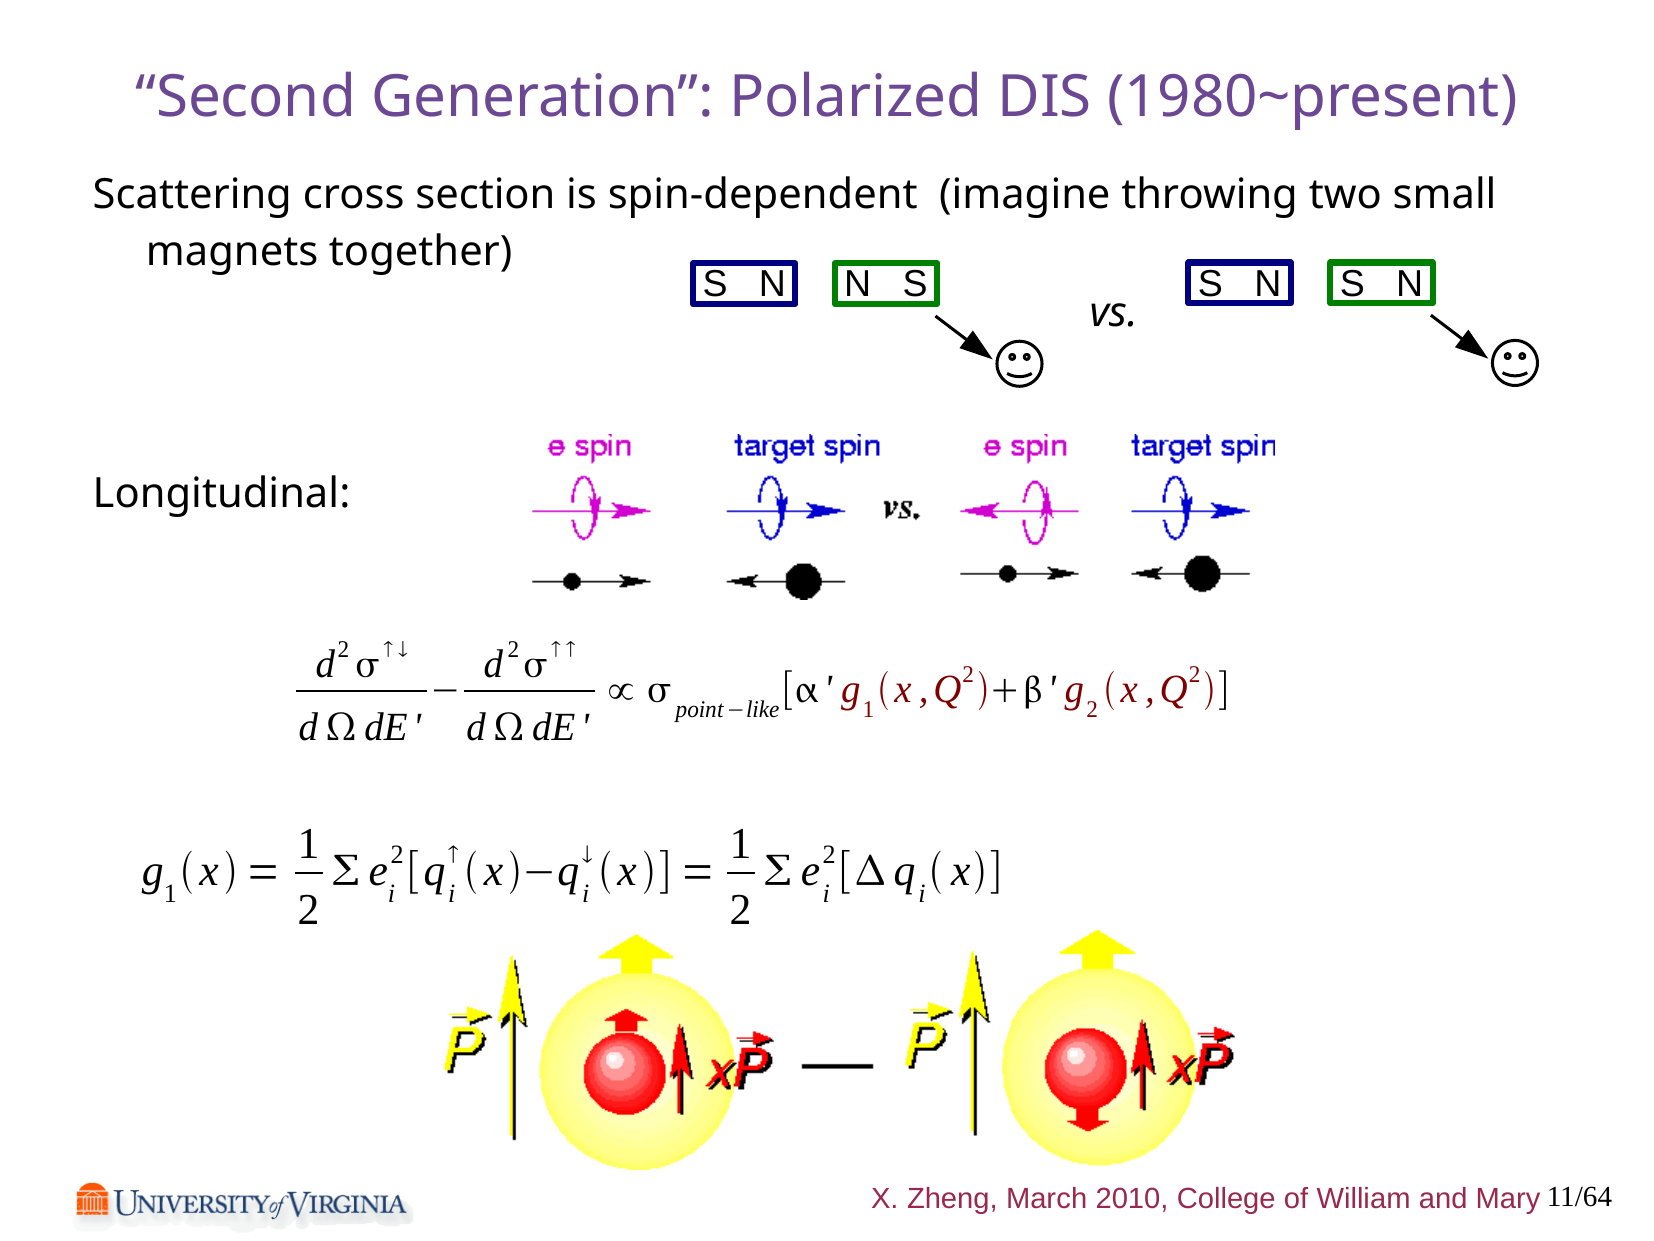

# “Second Generation”: Polarized DIS (1980~present)
Scattering cross section is spin-dependent (imagine throwing two small magnets together)
S N
S N
S N
N S
vs.
Longitudinal: